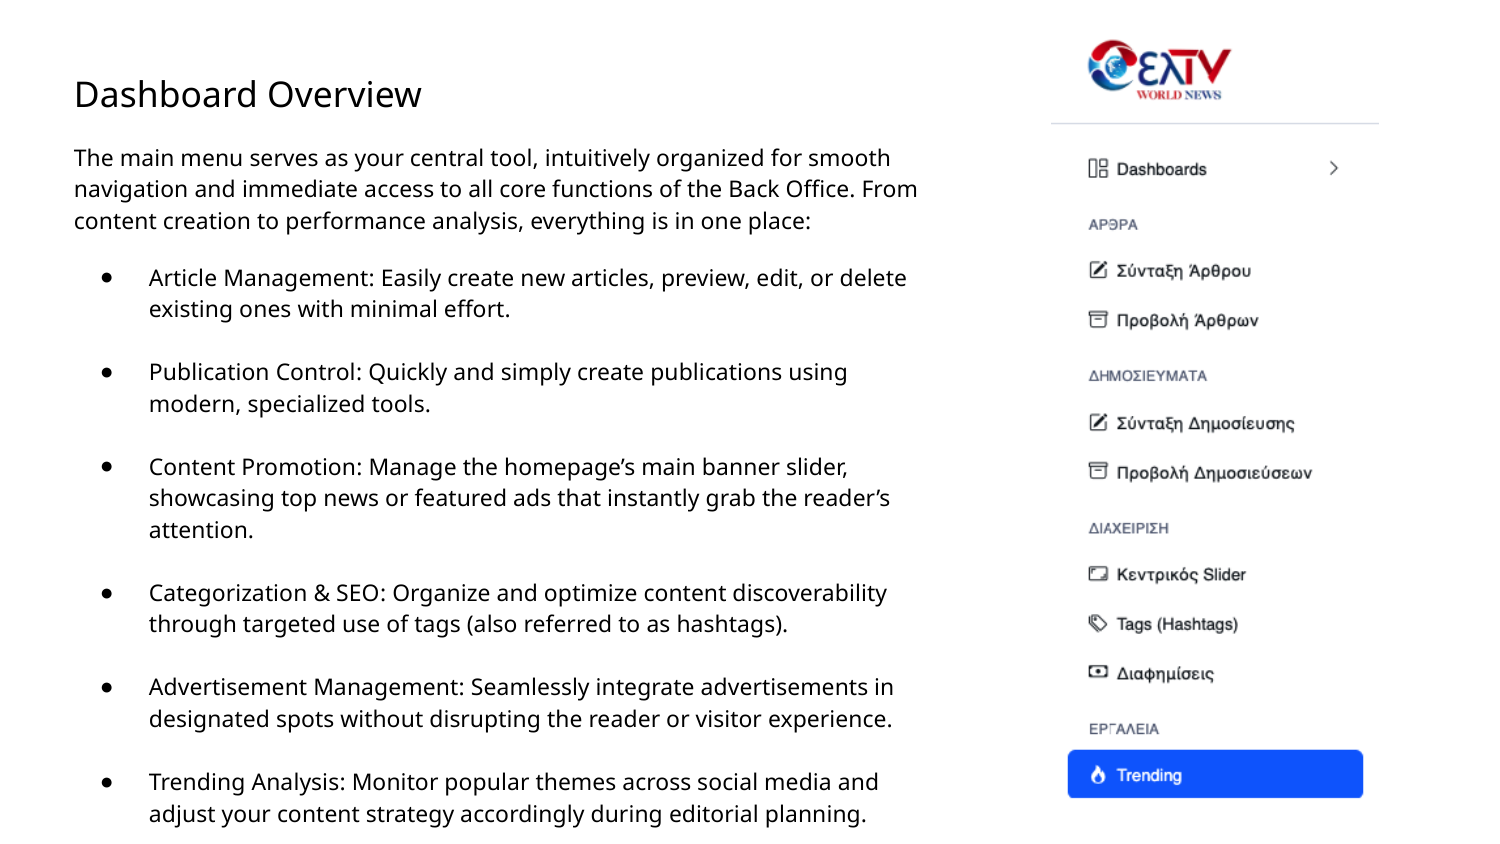

Dashboard Overview
The main menu serves as your central tool, intuitively organized for smooth navigation and immediate access to all core functions of the Back Office. From content creation to performance analysis, everything is in one place:
Article Management: Easily create new articles, preview, edit, or delete existing ones with minimal effort.
Publication Control: Quickly and simply create publications using modern, specialized tools.
Content Promotion: Manage the homepage’s main banner slider, showcasing top news or featured ads that instantly grab the reader’s attention.
Categorization & SEO: Organize and optimize content discoverability through targeted use of tags (also referred to as hashtags).
Advertisement Management: Seamlessly integrate advertisements in designated spots without disrupting the reader or visitor experience.
Trending Analysis: Monitor popular themes across social media and adjust your content strategy accordingly during editorial planning.